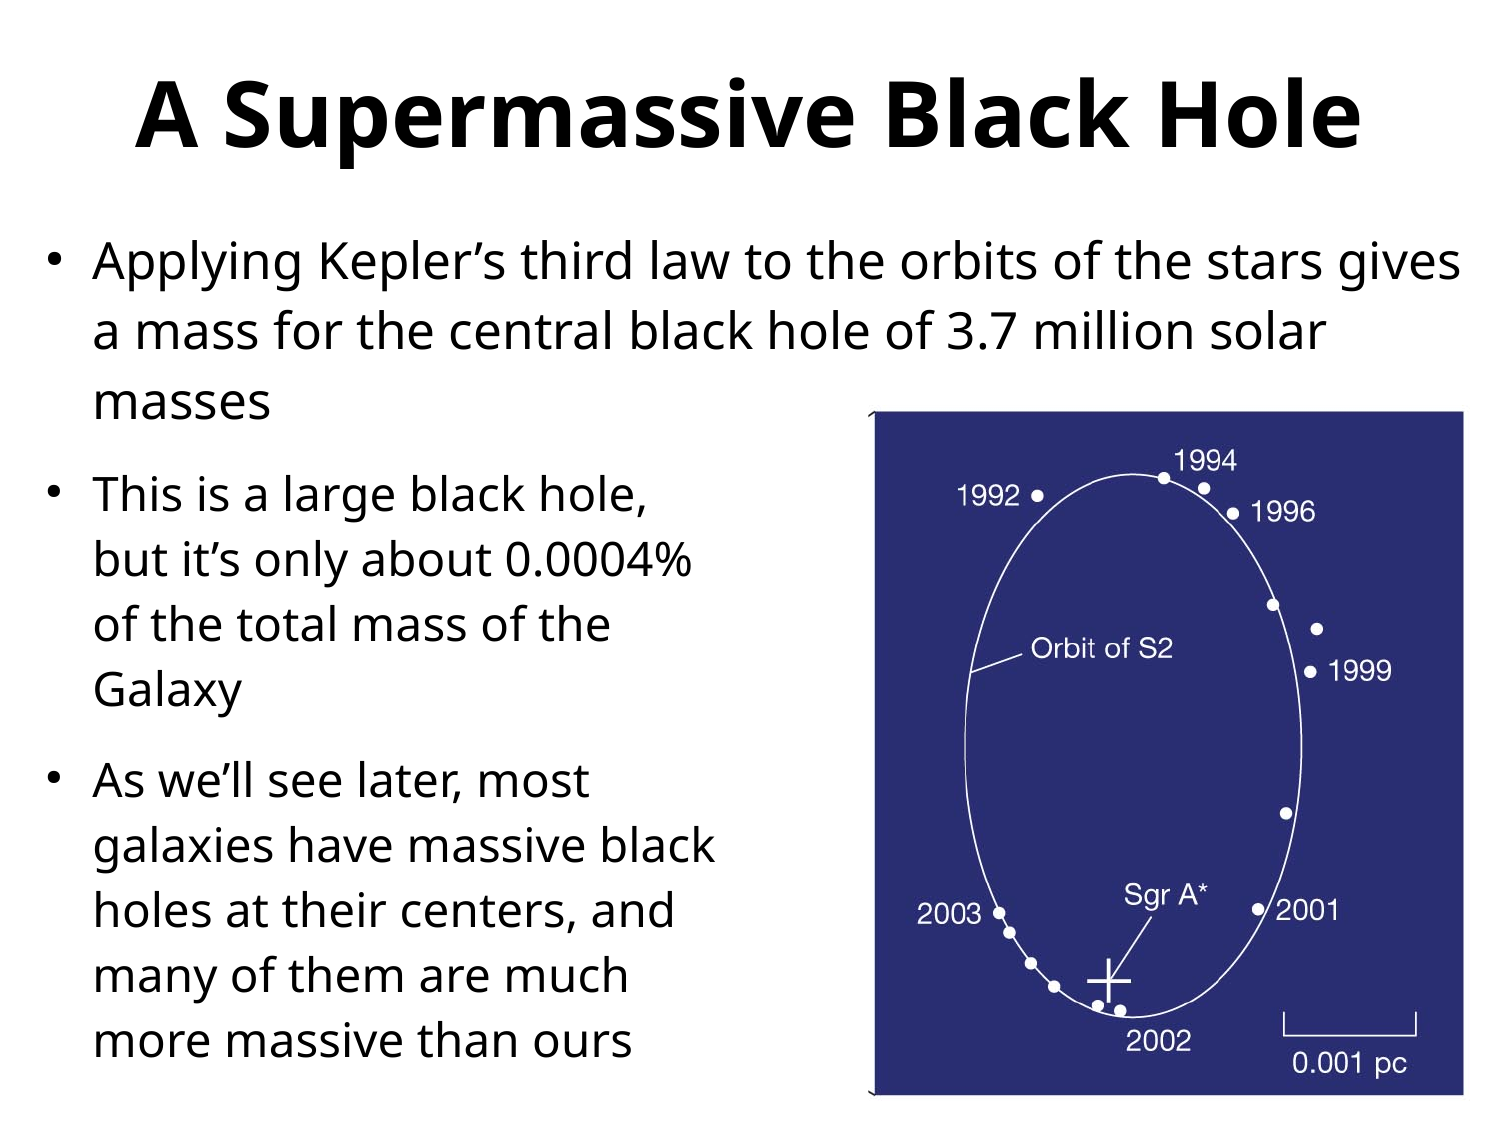

# A Supermassive Black Hole
Applying Kepler’s third law to the orbits of the stars gives a mass for the central black hole of 3.7 million solar masses
This is a large black hole,
but it’s only about 0.0004%
of the total mass of the
Galaxy
As we’ll see later, most
galaxies have massive black
holes at their centers, and
many of them are much
more massive than ours